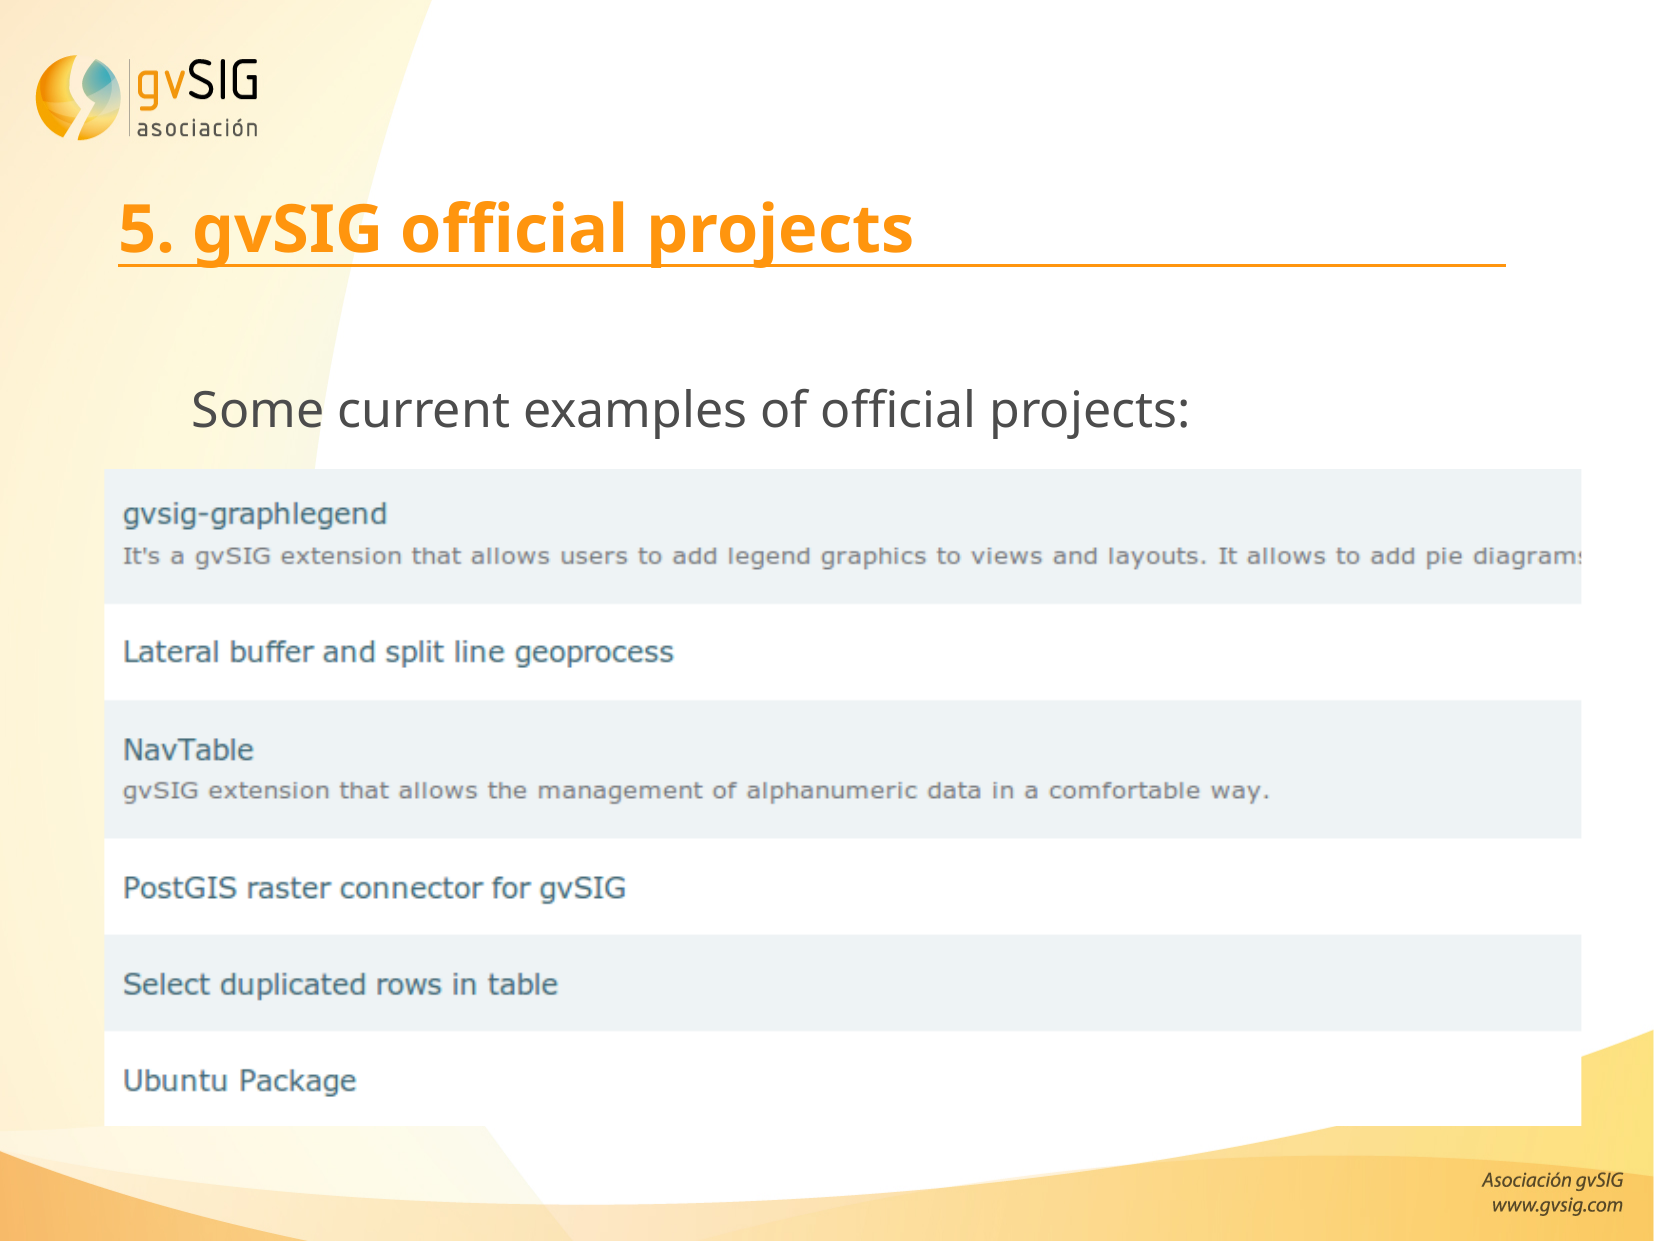

# 5. gvSIG official projects
Some current examples of official projects: